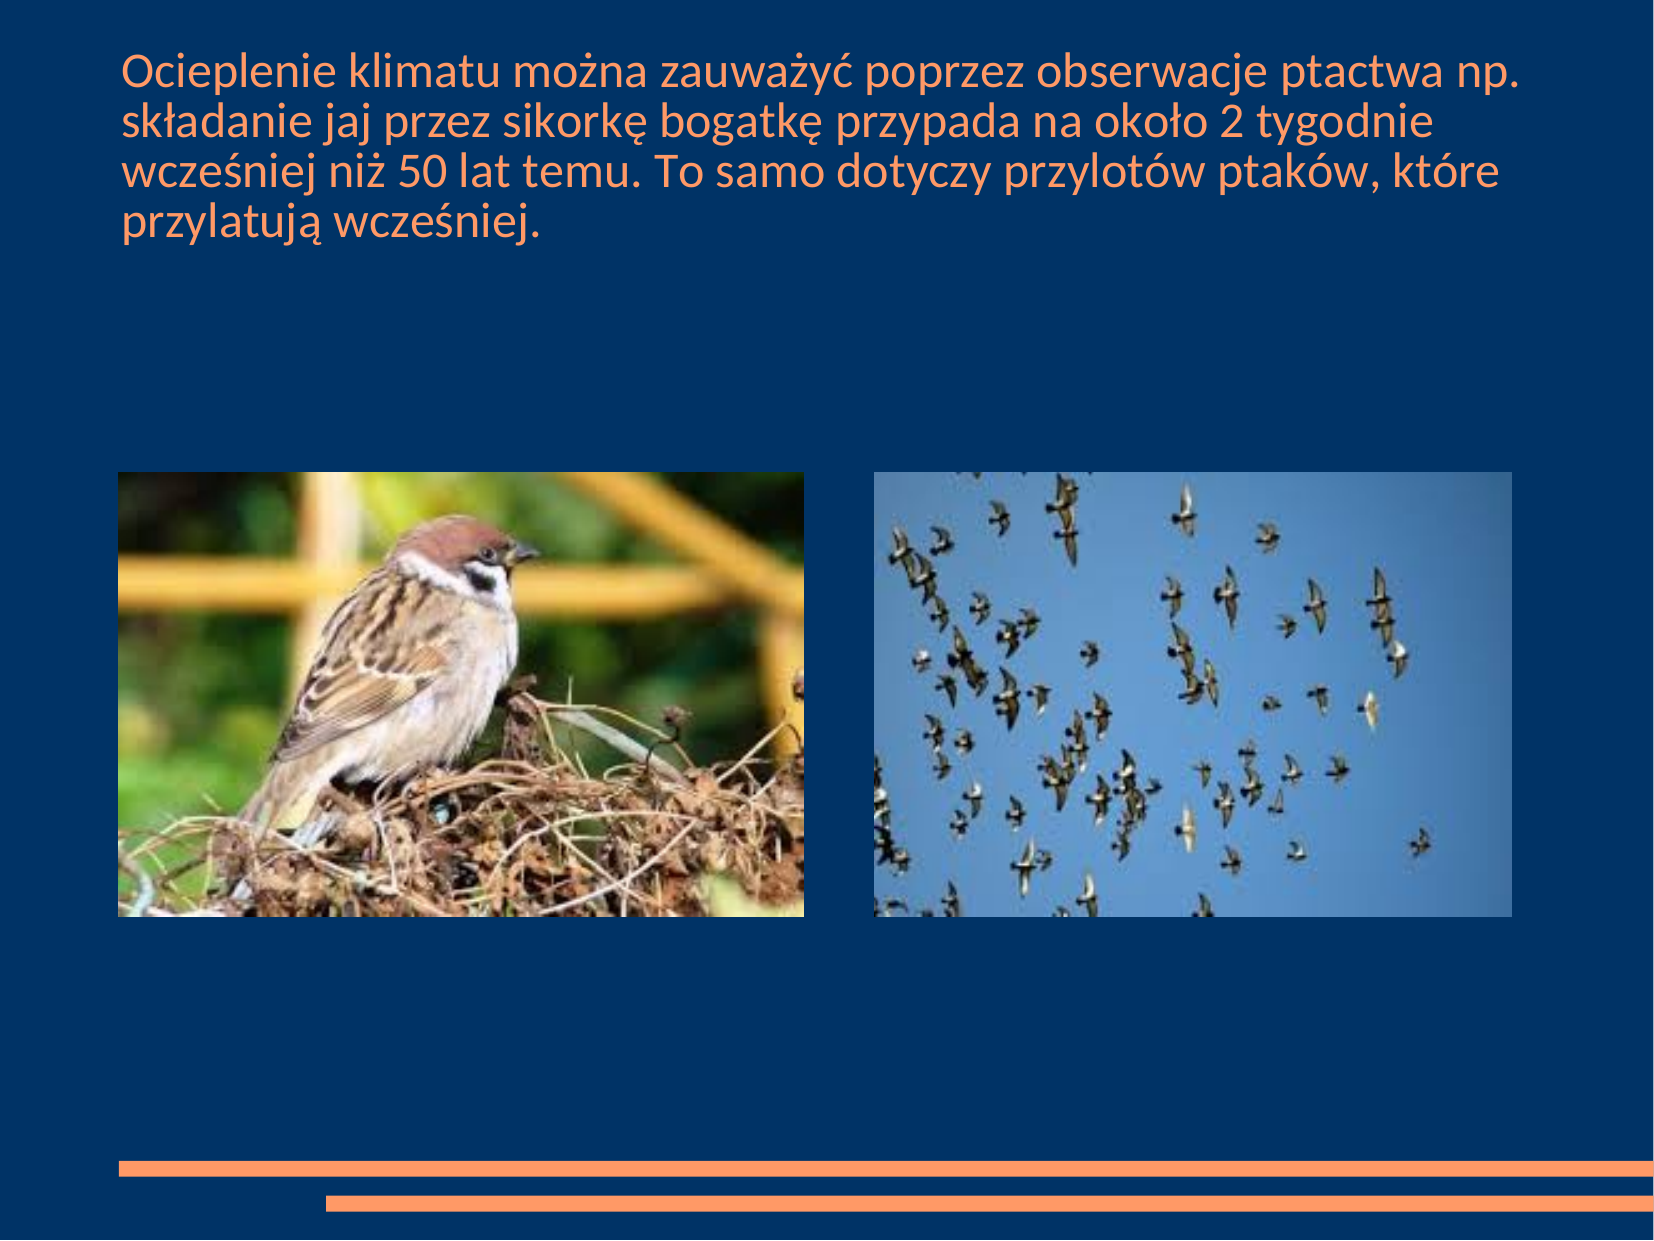

# Ocieplenie klimatu można zauważyć poprzez obserwacje ptactwa np. składanie jaj przez sikorkę bogatkę przypada na około 2 tygodnie wcześniej niż 50 lat temu. To samo dotyczy przylotów ptaków, które przylatują wcześniej.